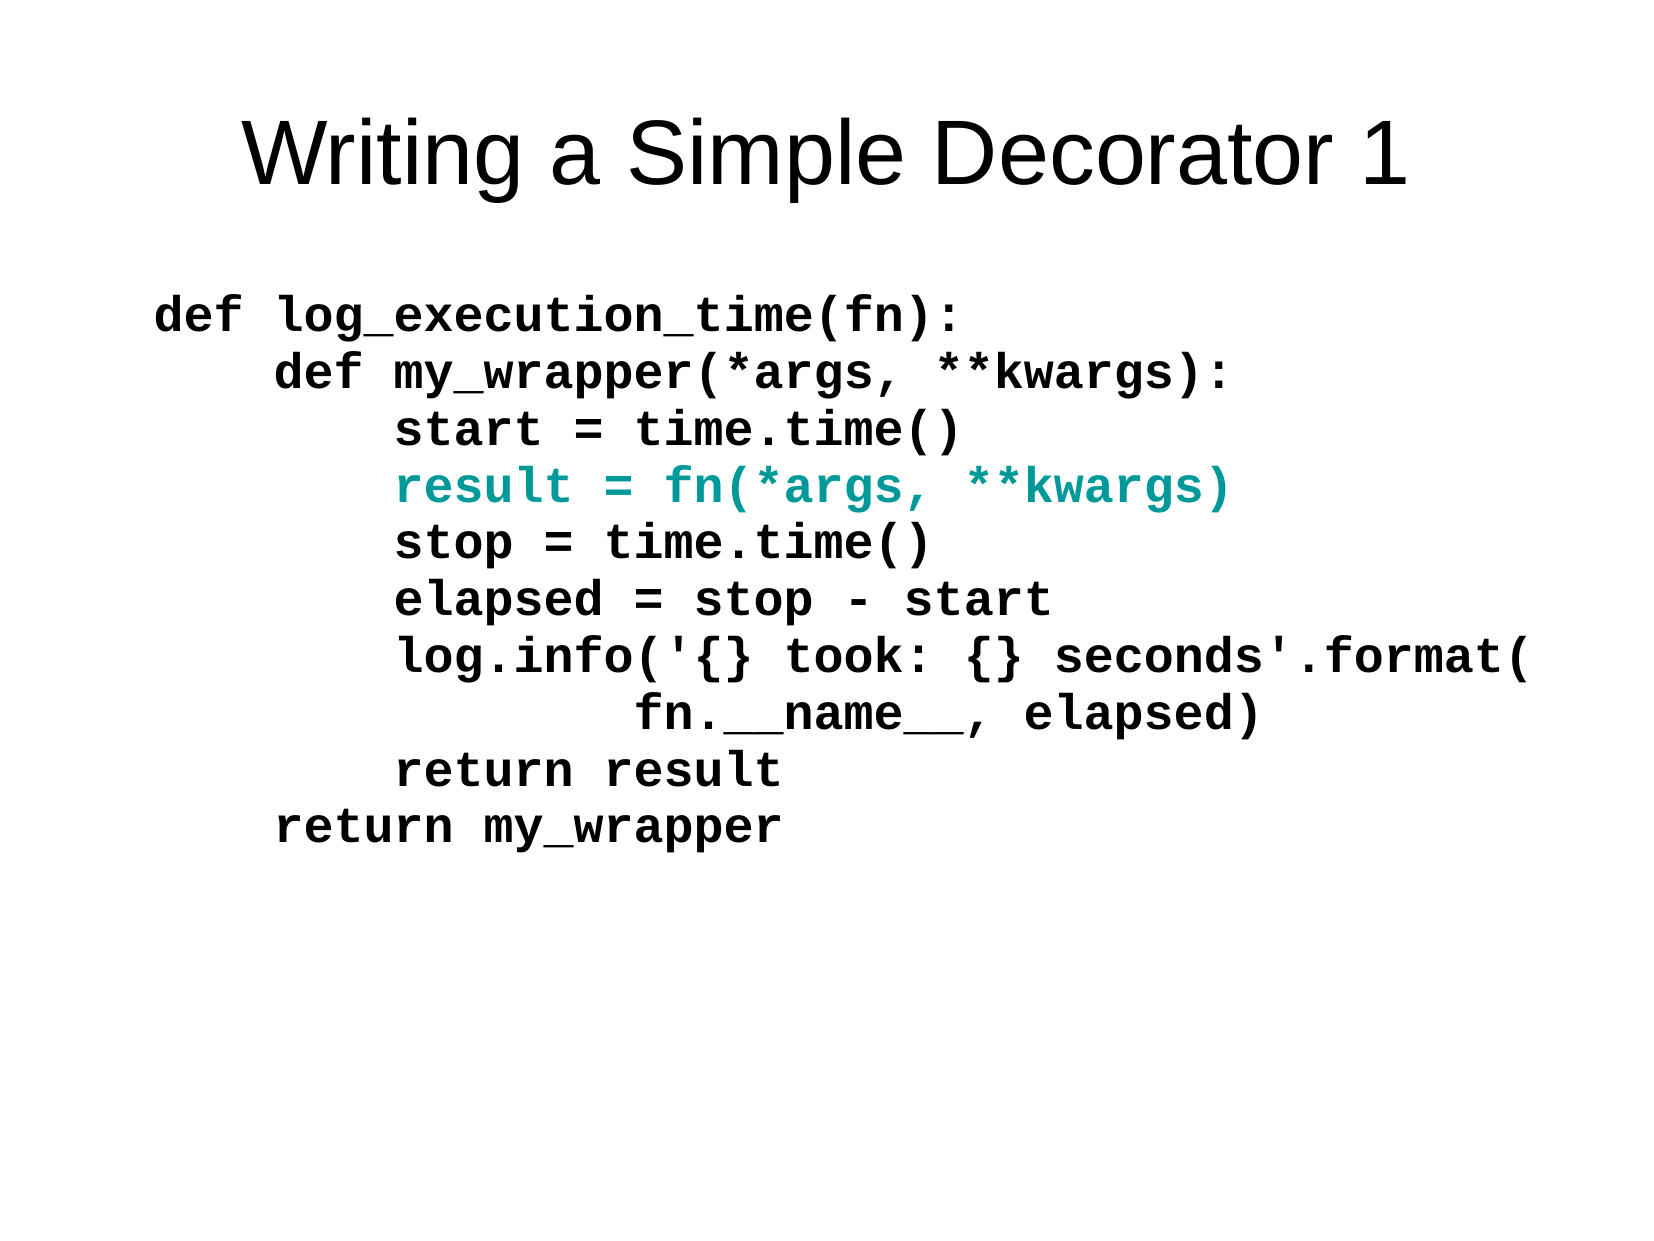

# Writing a Simple Decorator 1
def log_execution_time(fn):
 def my_wrapper(*args, **kwargs):
 start = time.time()
 result = fn(*args, **kwargs)
 stop = time.time()
 elapsed = stop - start
 log.info('{} took: {} seconds'.format(
 fn.__name__, elapsed)
 return result
 return my_wrapper